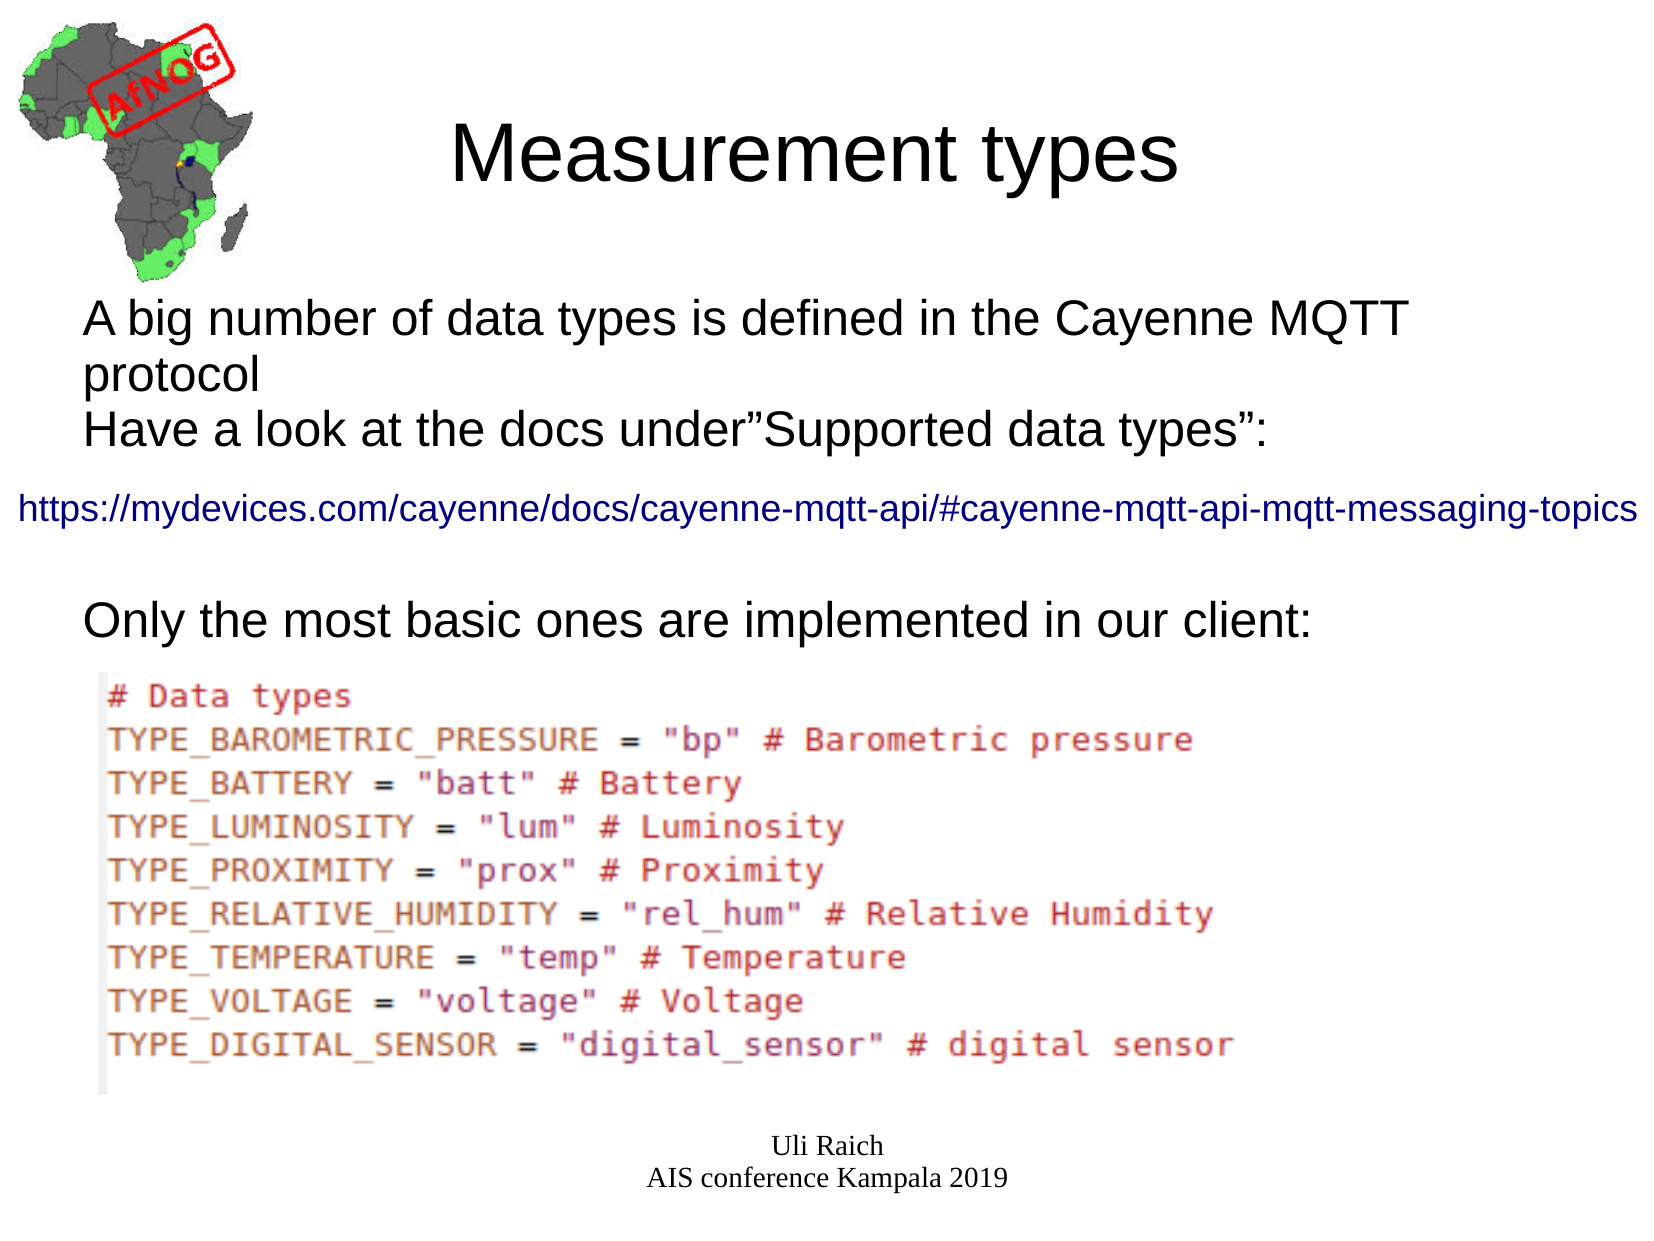

# Measurement types
A big number of data types is defined in the Cayenne MQTT protocol
Have a look at the docs under”Supported data types”:
Only the most basic ones are implemented in our client:
https://mydevices.com/cayenne/docs/cayenne-mqtt-api/#cayenne-mqtt-api-mqtt-messaging-topics